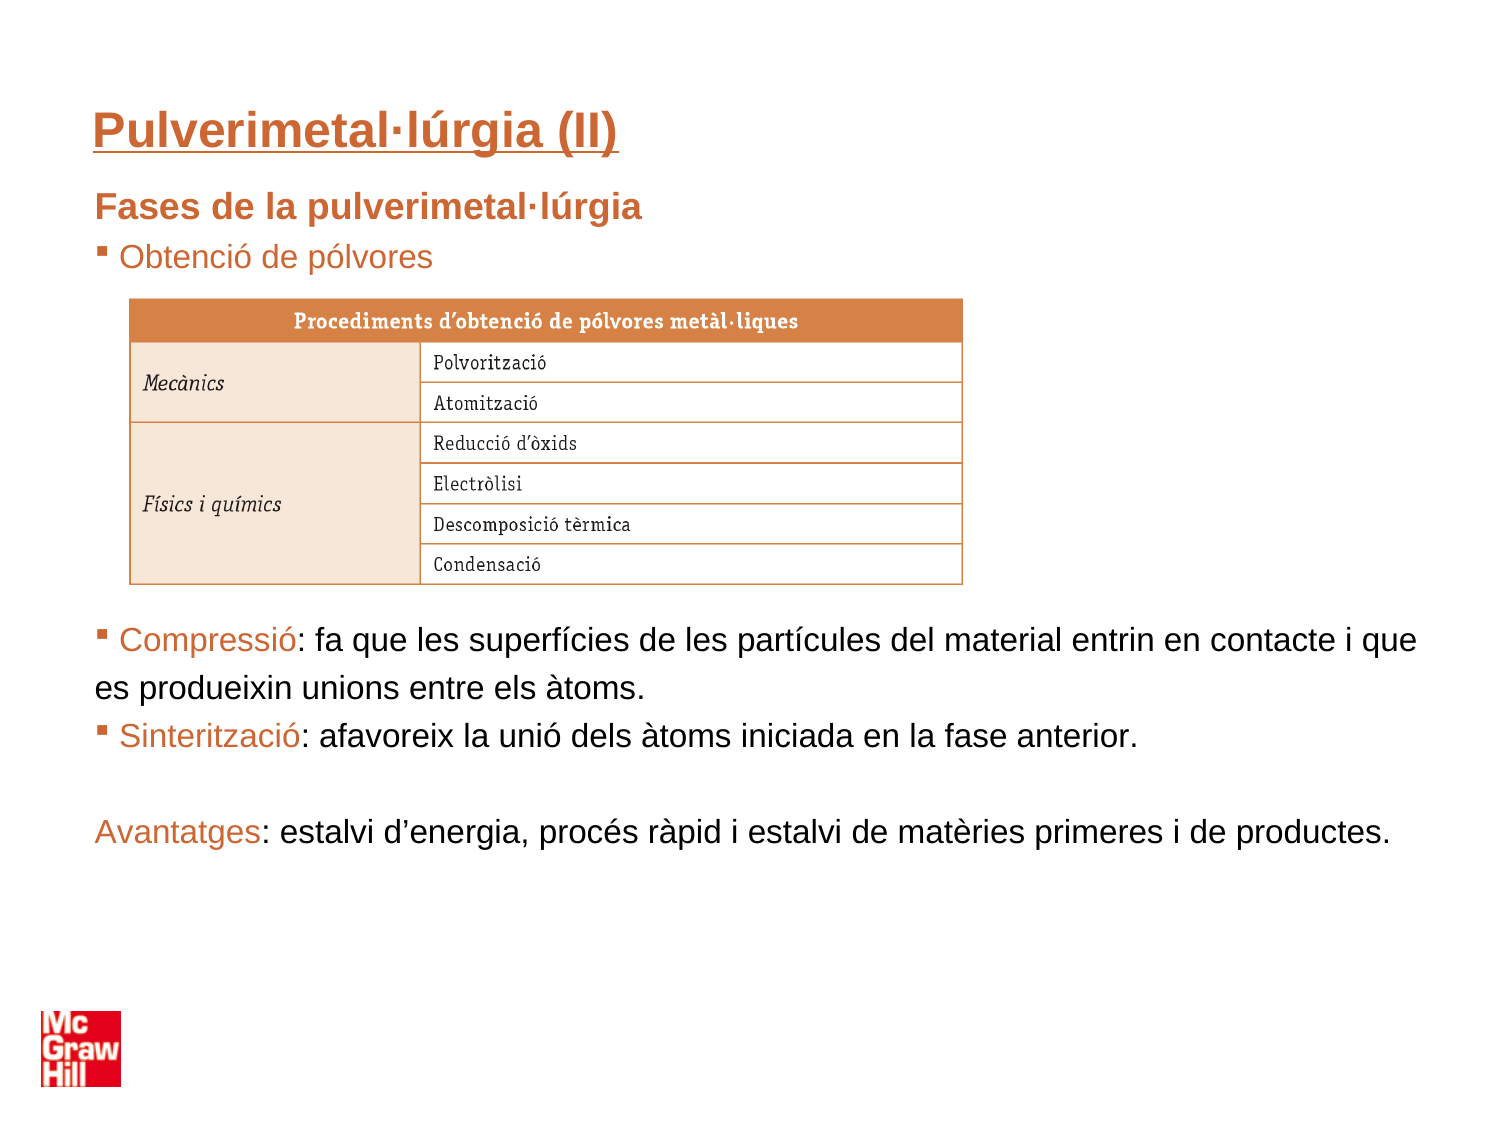

Pulverimetal·lúrgia (II)
Fases de la pulverimetal·lúrgia
 Obtenció de pólvores
 Compressió: fa que les superfícies de les partícules del material entrin en contacte i que es produeixin unions entre els àtoms.
 Sinterització: afavoreix la unió dels àtoms iniciada en la fase anterior.
Avantatges: estalvi d’energia, procés ràpid i estalvi de matèries primeres i de productes.